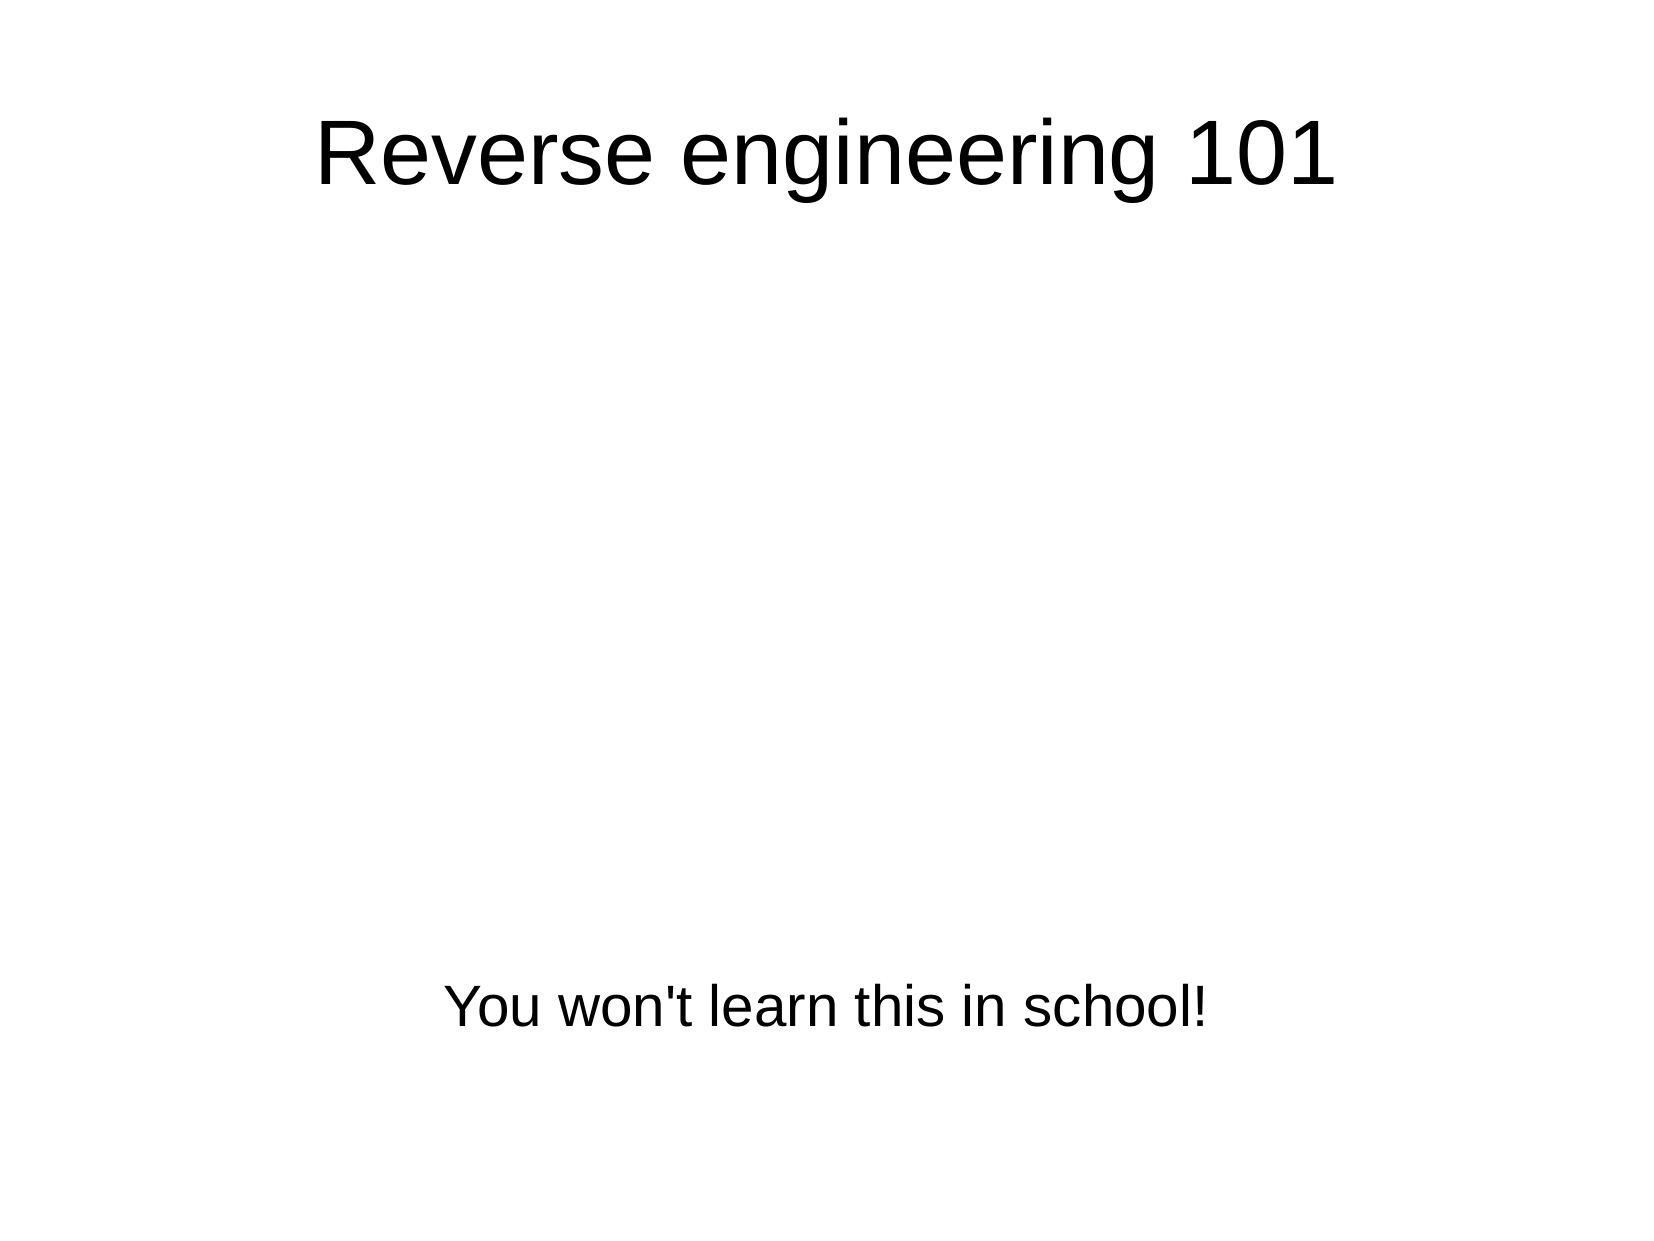

# Reverse engineering 101
You won't learn this in school!